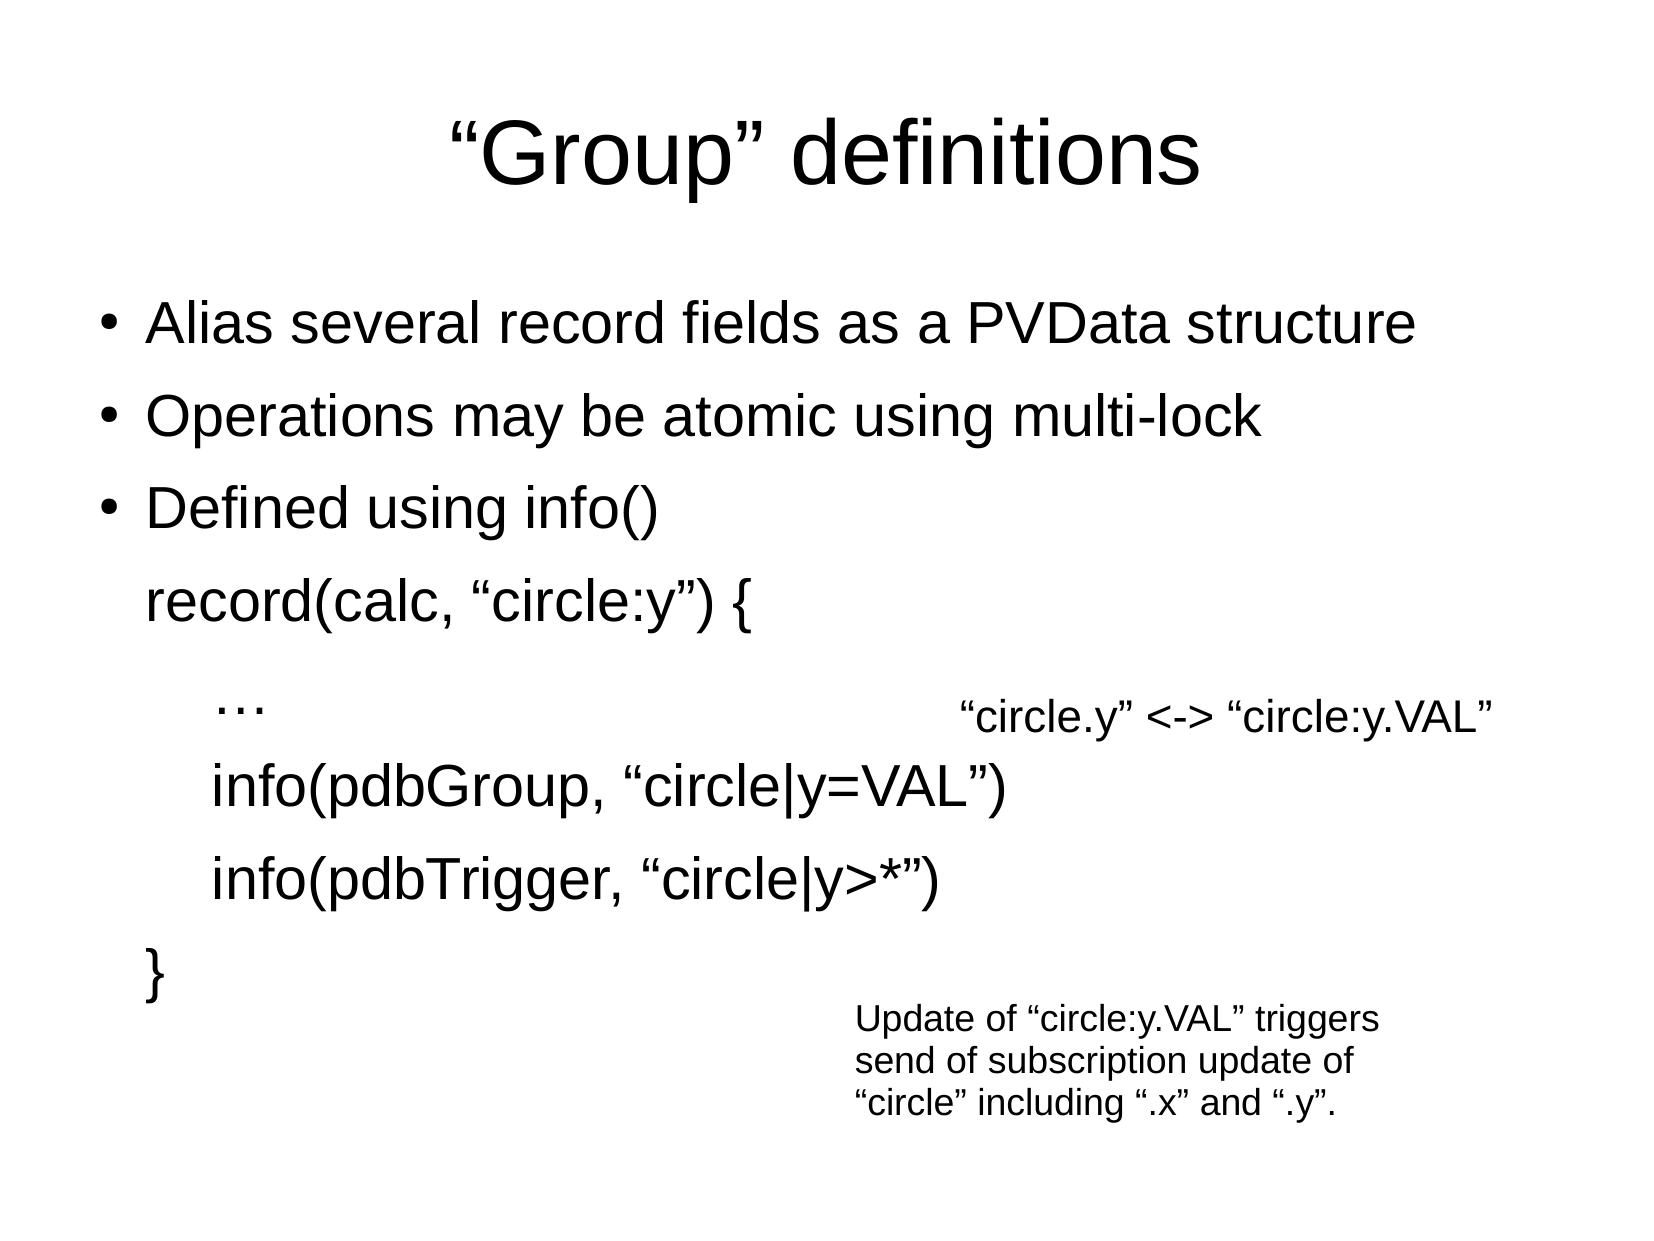

# “Group” definitions
Alias several record fields as a PVData structure
Operations may be atomic using multi-lock
Defined using info()
record(calc, “circle:y”) {
 …
 info(pdbGroup, “circle|y=VAL”)
 info(pdbTrigger, “circle|y>*”)
}
“circle.y” <-> “circle:y.VAL”
Update of “circle:y.VAL” triggers
send of subscription update of
“circle” including “.x” and “.y”.